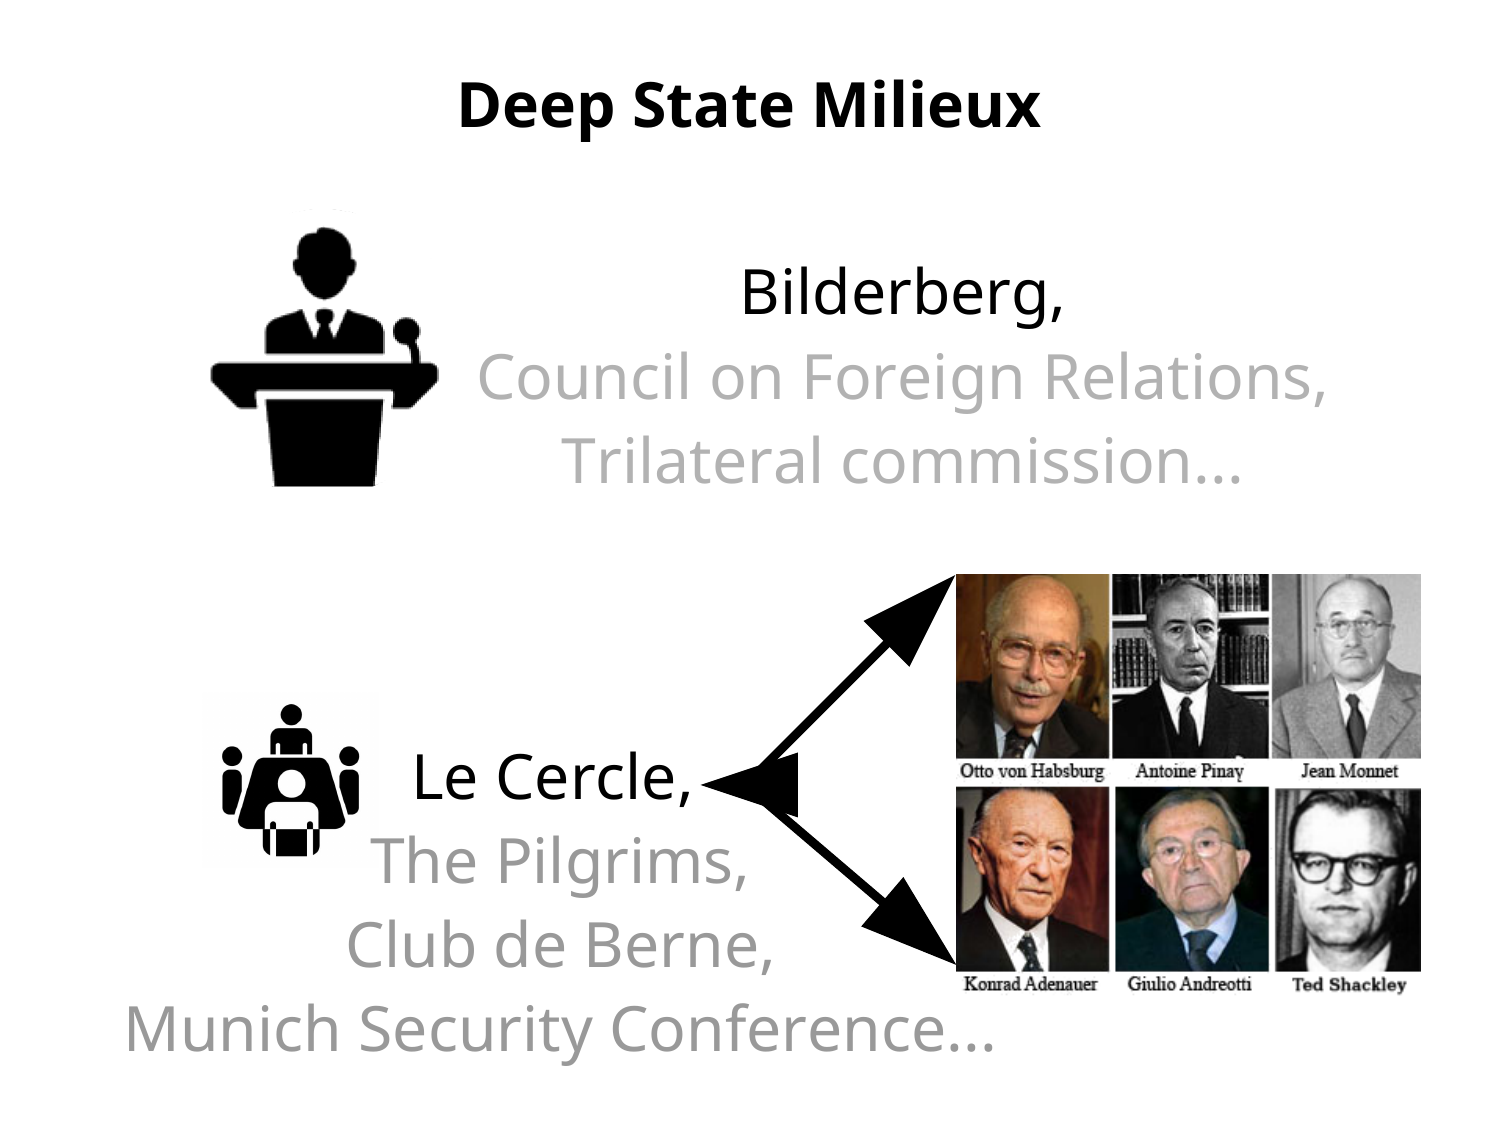

Deep State Milieux
Bilderberg,
Council on Foreign Relations,
Trilateral commission...
Le Cercle,
The Pilgrims,
Club de Berne,
Munich Security Conference...